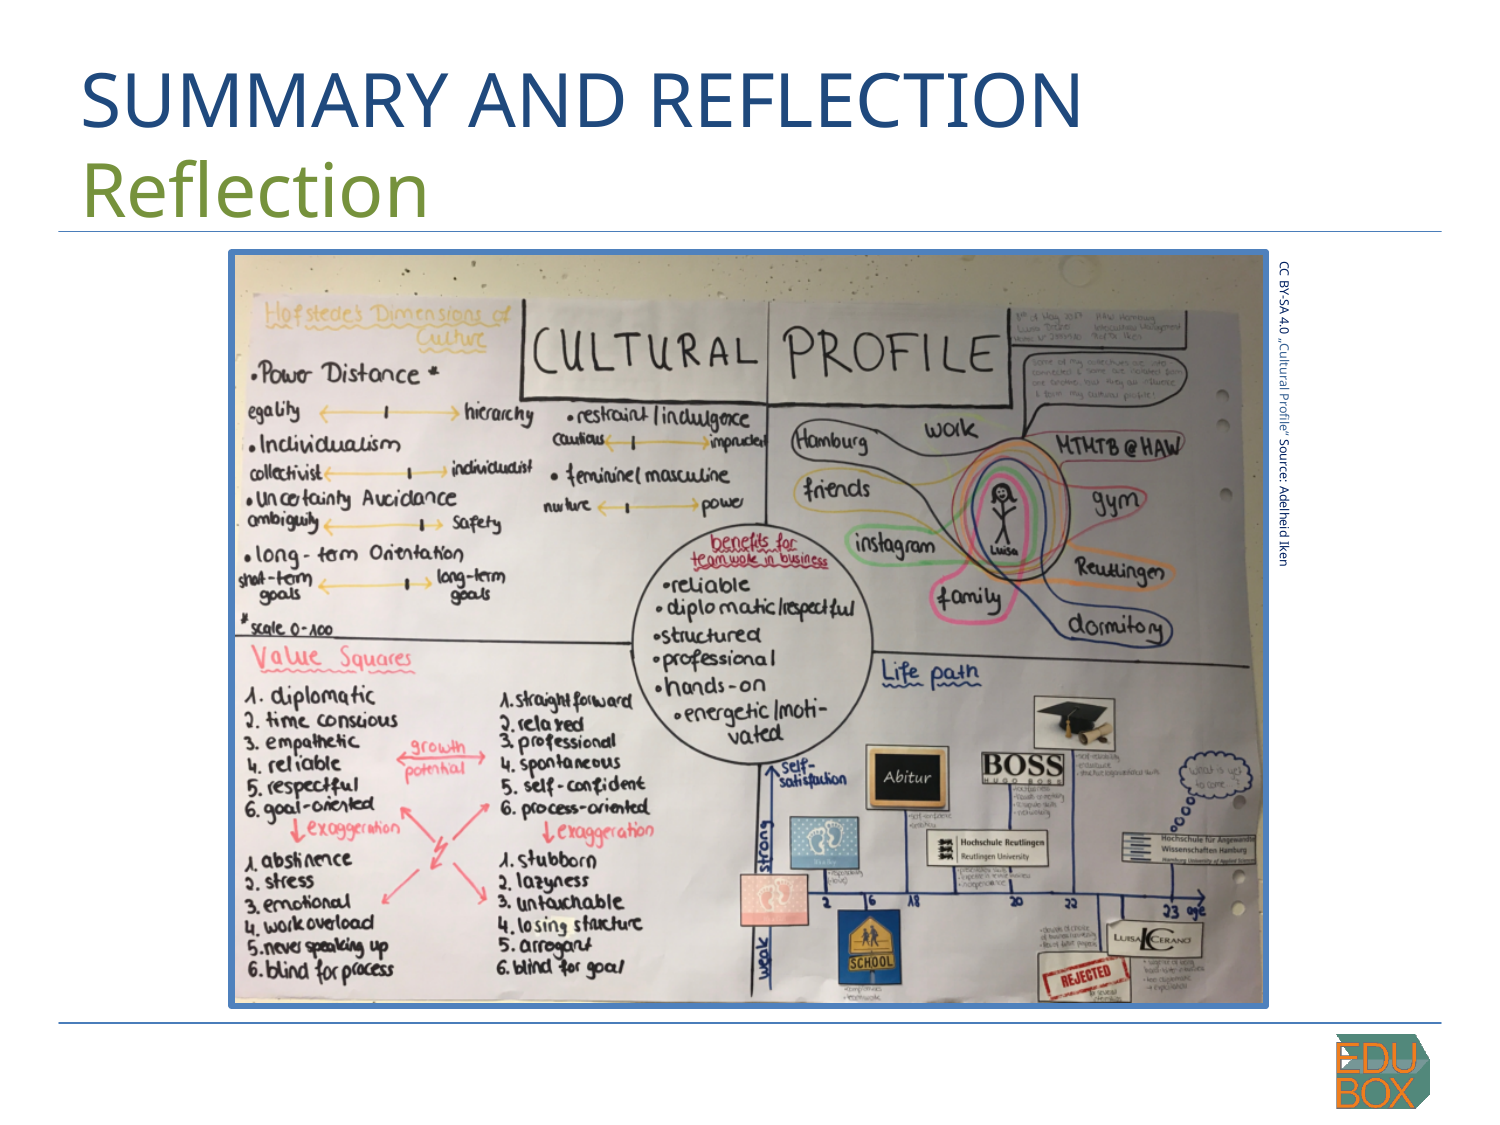

# SUMMARY AND REFLECTION
Reflection
CC BY-SA 4.0 „Cultural Profile“ Source: Adelheid Iken